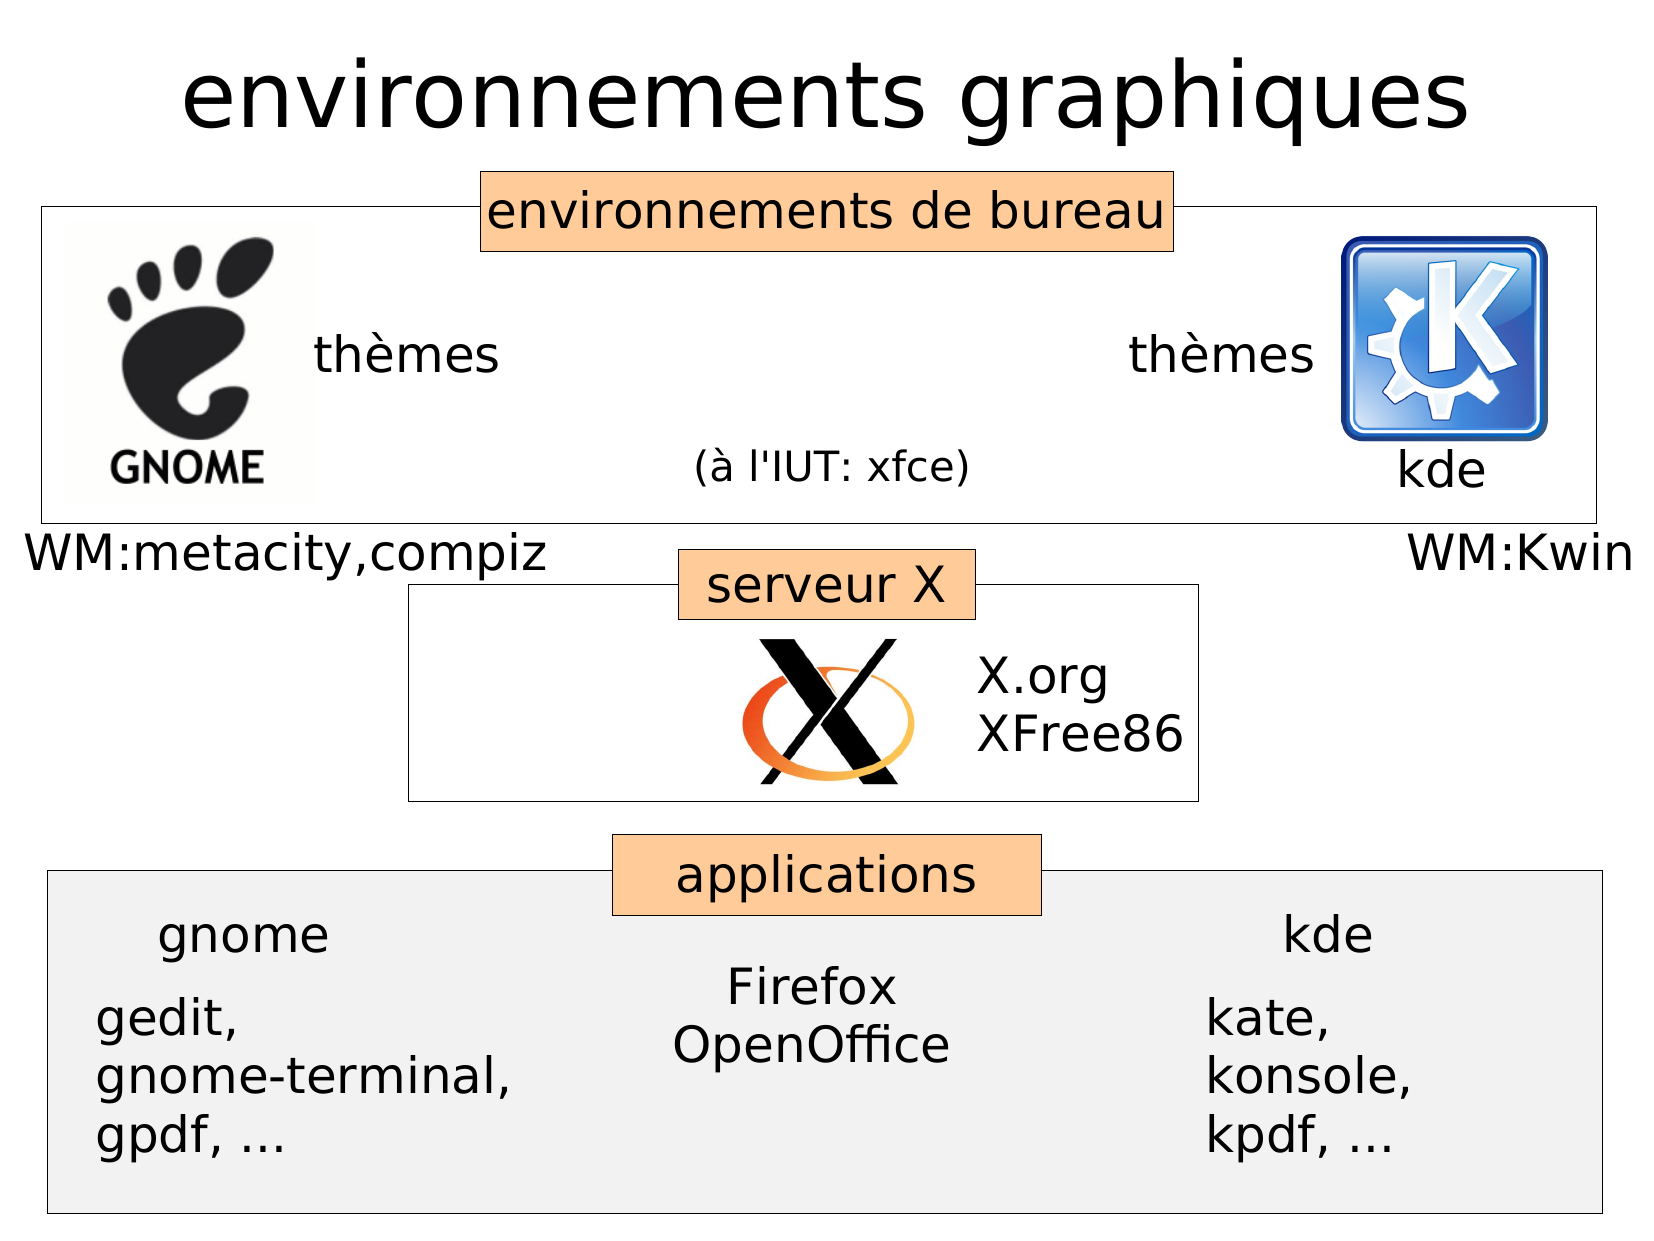

# environnements graphiques
environnements de bureau
thèmes
thèmes
kde
(à l'IUT: xfce)
WM:metacity,compiz
WM:Kwin
serveur X
X.org
XFree86
applications
gnome
kde
Firefox
OpenOffice
gedit,
gnome-terminal,
gpdf, ...
kate,
konsole,
kpdf, ...